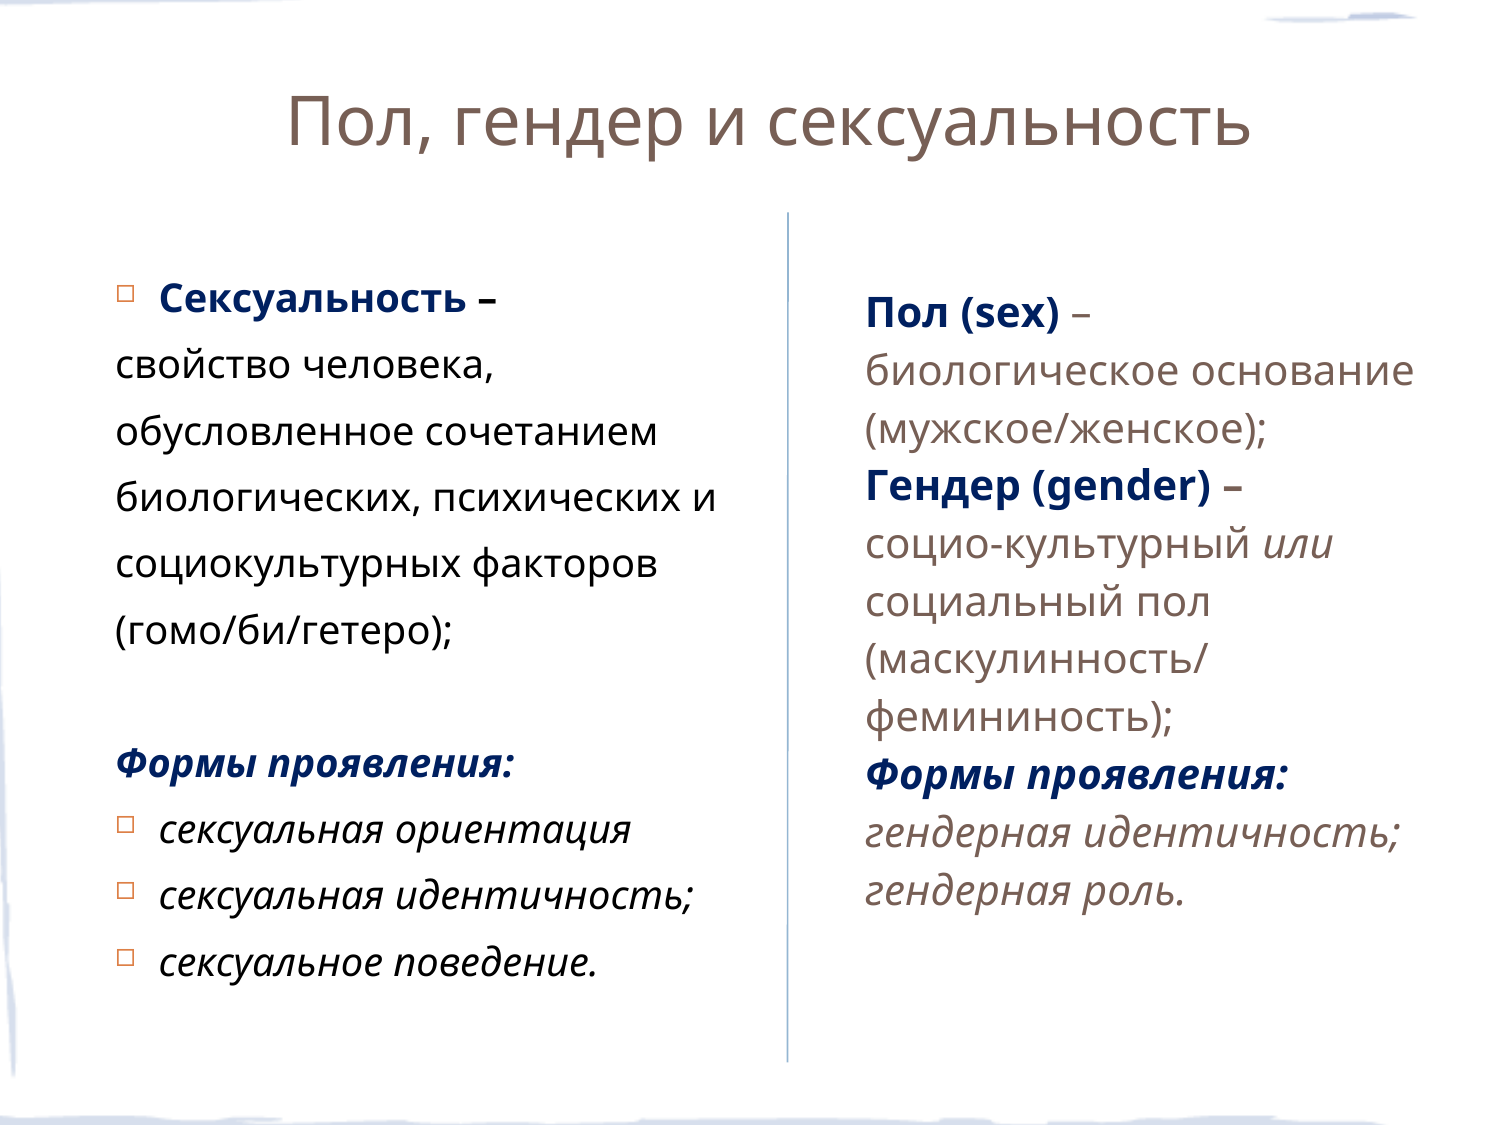

# Пол, гендер и сексуальность
Сексуальность –
свойство человека,
обусловленное сочетанием
биологических, психических и
социокультурных факторов
(гомо/би/гетеро);
Формы проявления:
сексуальная ориентация
сексуальная идентичность;
сексуальное поведение.
Пол (sex) –
биологическое основание
(мужское/женское);
Гендер (gender) –
социо-культурный или
социальный пол
(маскулинность/ фемининость);
Формы проявления:
гендерная идентичность;
гендерная роль.